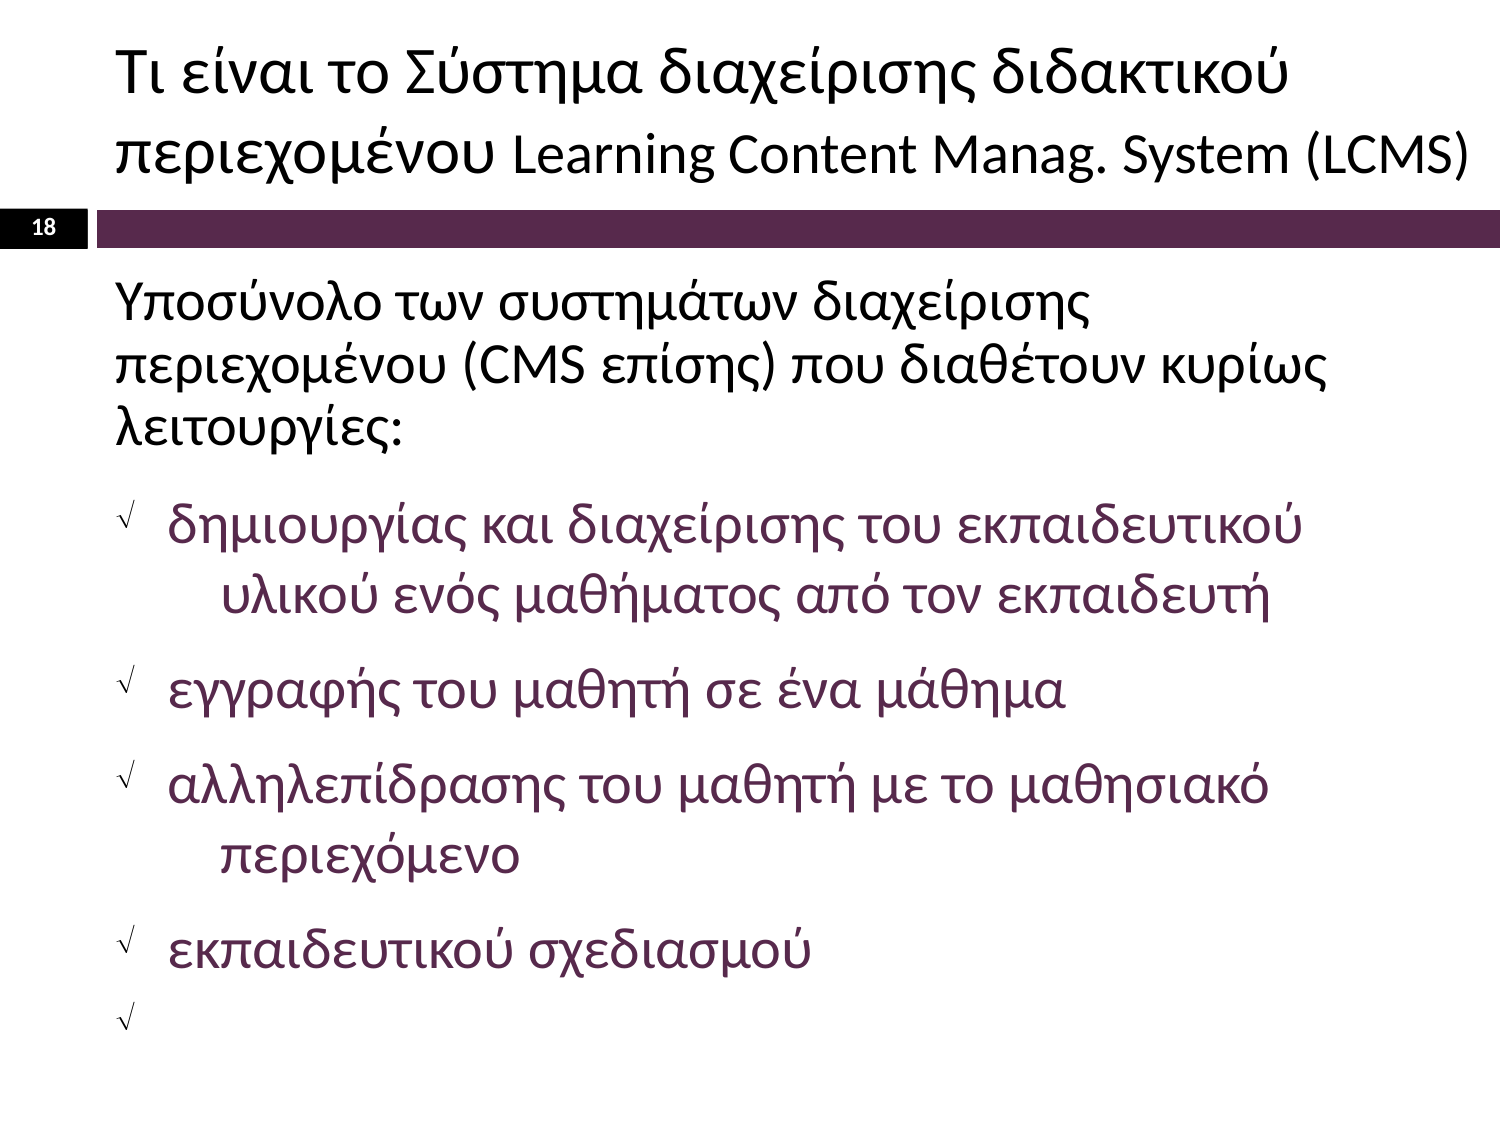

# Τι είναι το Σύστημα διαχείρισης διδακτικού περιεχομένου Learning Content Manag. System (LCMS)
Υποσύνολο των συστημάτων διαχείρισης περιεχομένου (CMS επίσης) που διαθέτουν κυρίως λειτουργίες:
δημιουργίας και διαχείρισης του εκπαιδευτικού υλικού ενός μαθήματος από τον εκπαιδευτή
εγγραφής του μαθητή σε ένα μάθημα
αλληλεπίδρασης του μαθητή με το μαθησιακό περιεχόμενο
εκπαιδευτικού σχεδιασμού